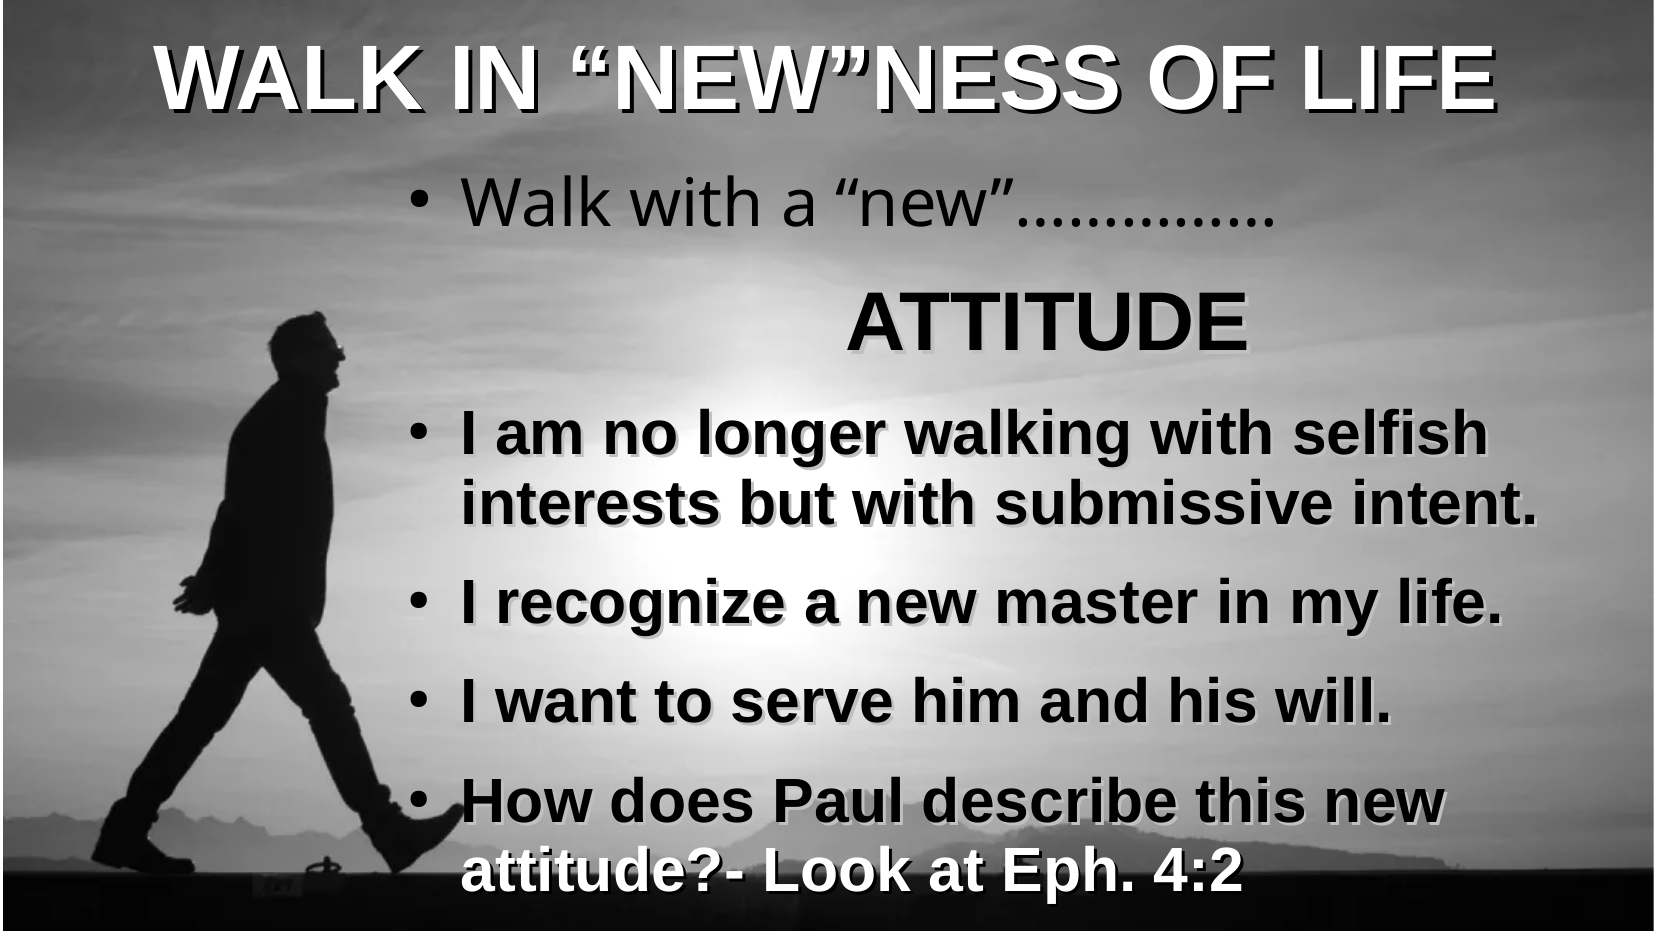

# WALK IN “NEW”NESS OF LIFE
Walk with a “new”……………
ATTITUDE
I am no longer walking with selfish interests but with submissive intent.
I recognize a new master in my life.
I want to serve him and his will.
How does Paul describe this new attitude?- Look at Eph. 4:2